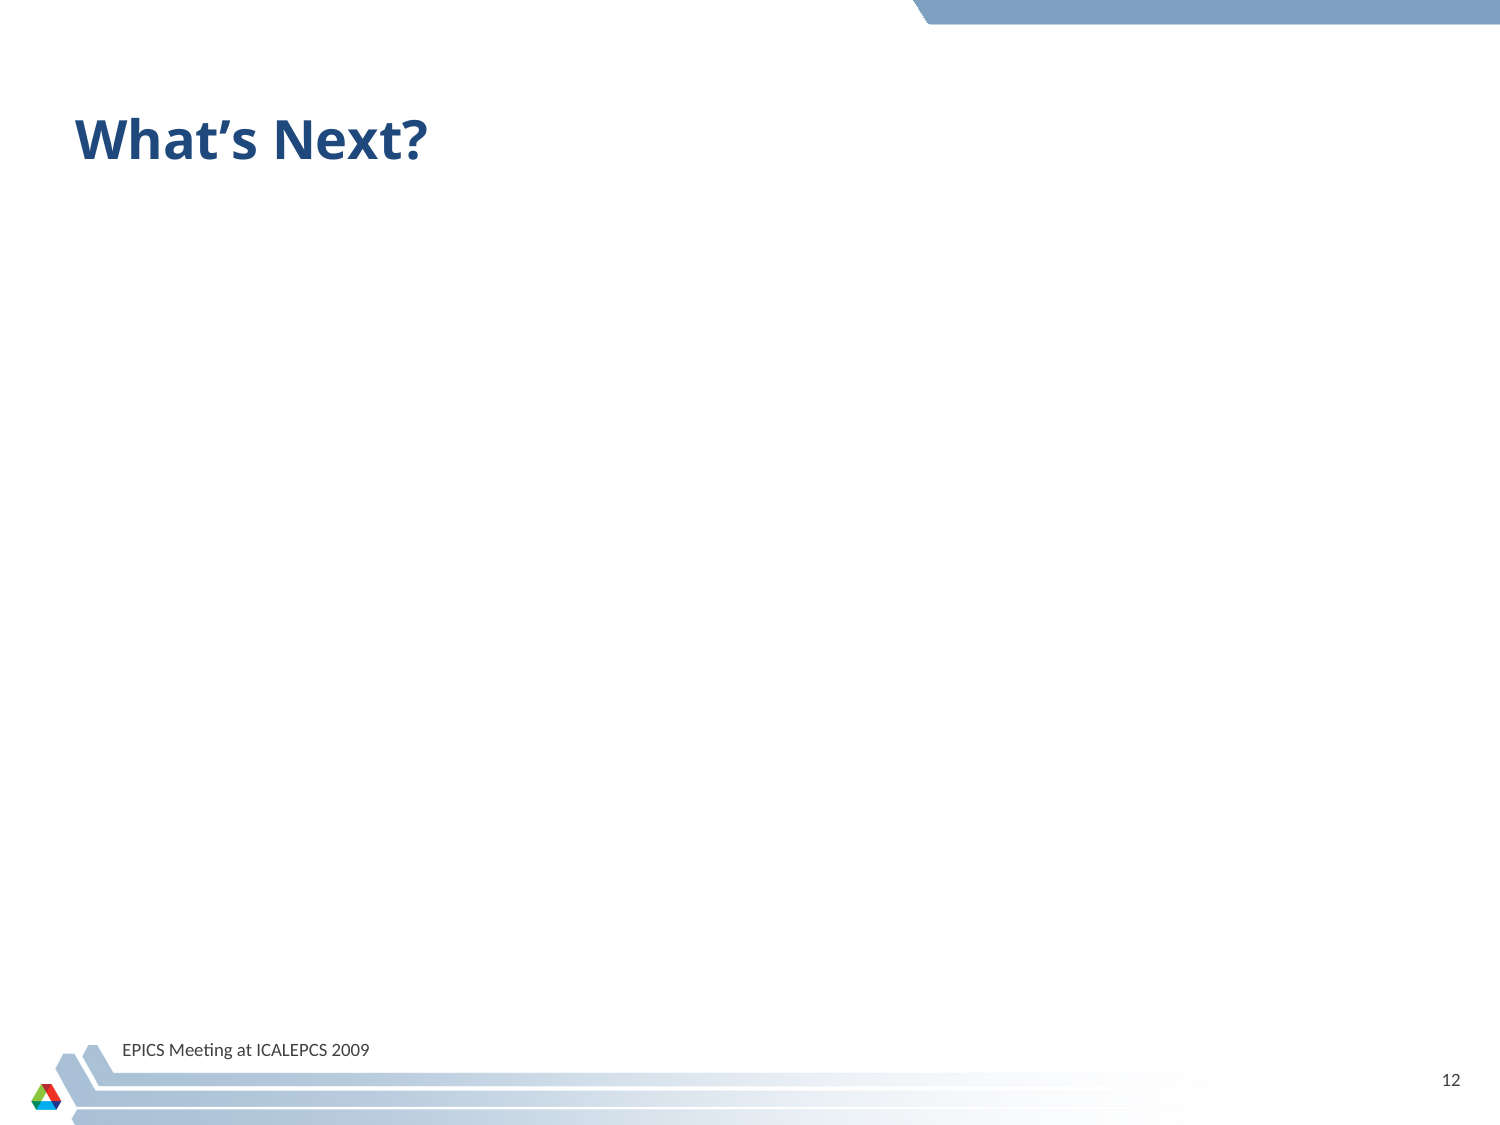

# What’s Next?
EPICS Meeting at ICALEPCS 2009
12